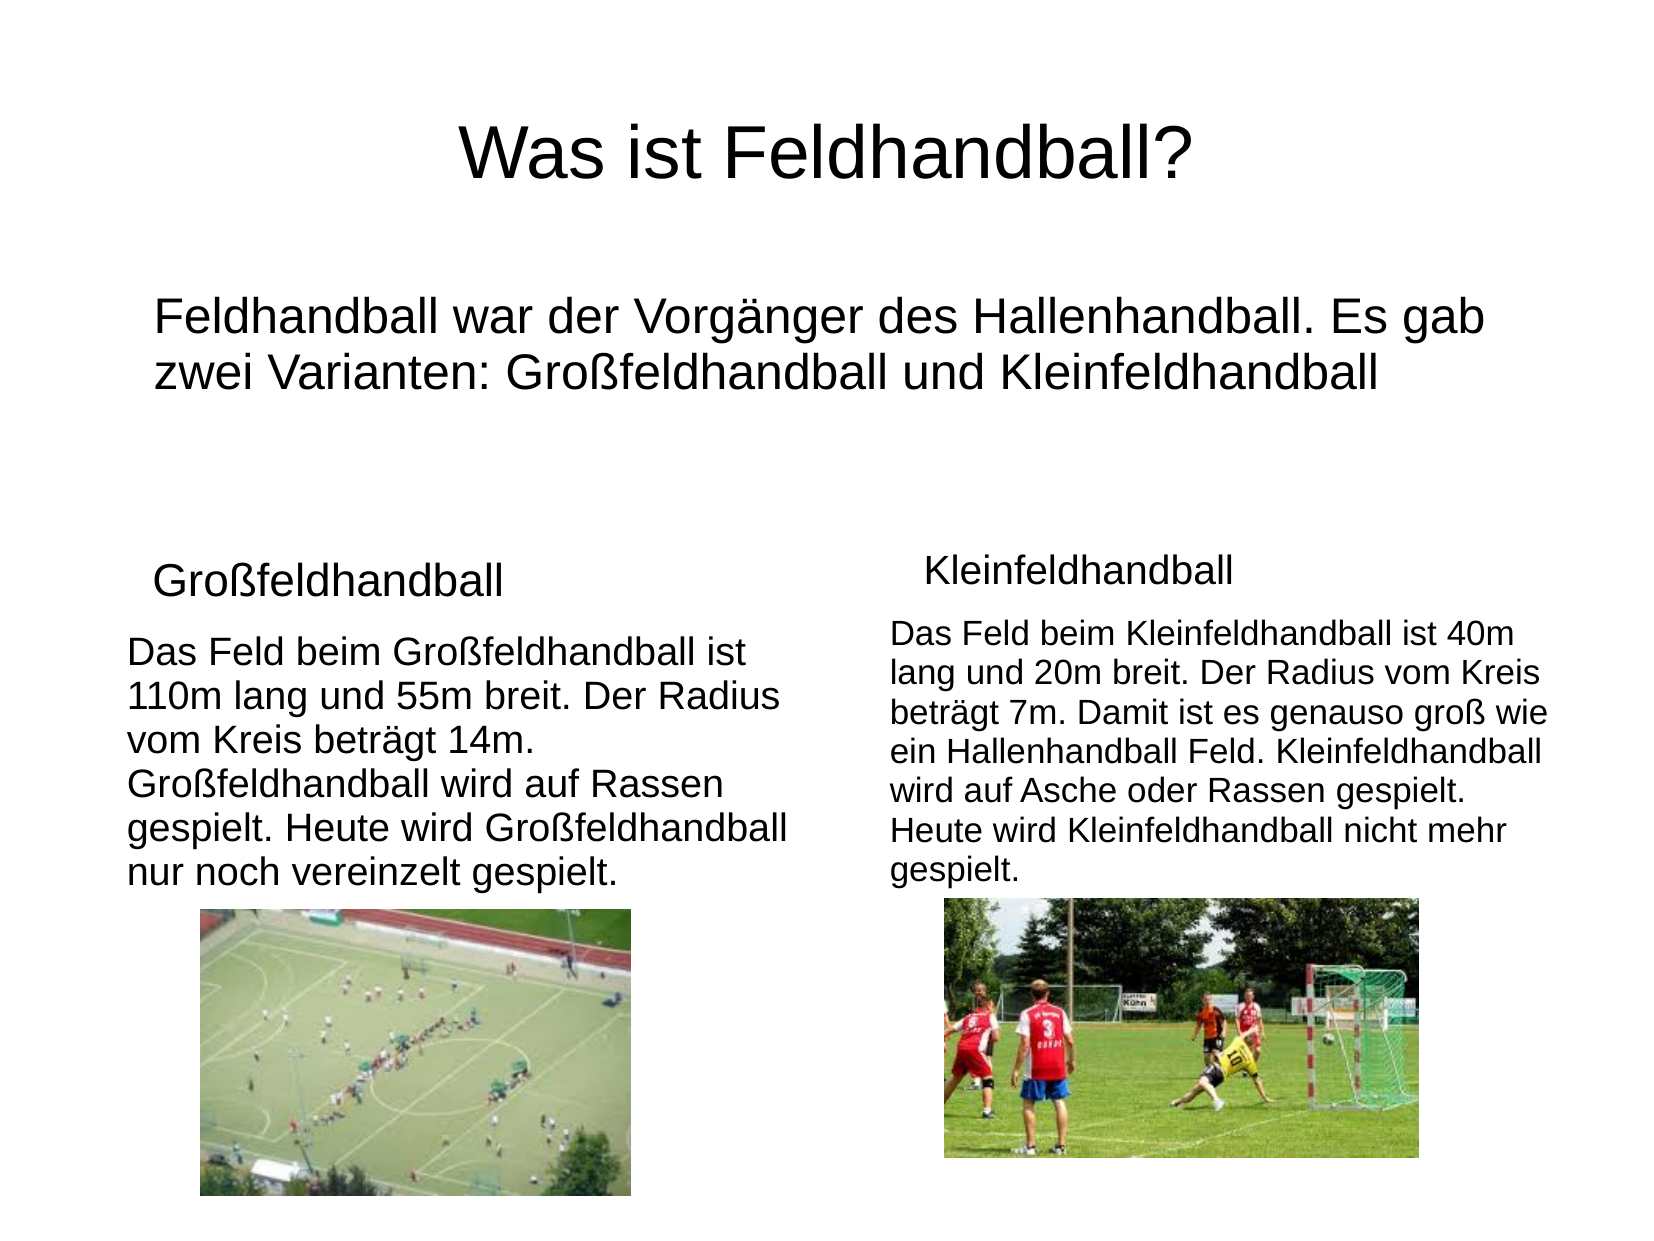

# Was ist Feldhandball?
Feldhandball war der Vorgänger des Hallenhandball. Es gab zwei Varianten: Großfeldhandball und Kleinfeldhandball
 Kleinfeldhandball
Das Feld beim Kleinfeldhandball ist 40m lang und 20m breit. Der Radius vom Kreis beträgt 7m. Damit ist es genauso groß wie ein Hallenhandball Feld. Kleinfeldhandball wird auf Asche oder Rassen gespielt. Heute wird Kleinfeldhandball nicht mehr gespielt.
 Großfeldhandball
Das Feld beim Großfeldhandball ist 110m lang und 55m breit. Der Radius vom Kreis beträgt 14m. Großfeldhandball wird auf Rassen gespielt. Heute wird Großfeldhandball nur noch vereinzelt gespielt.